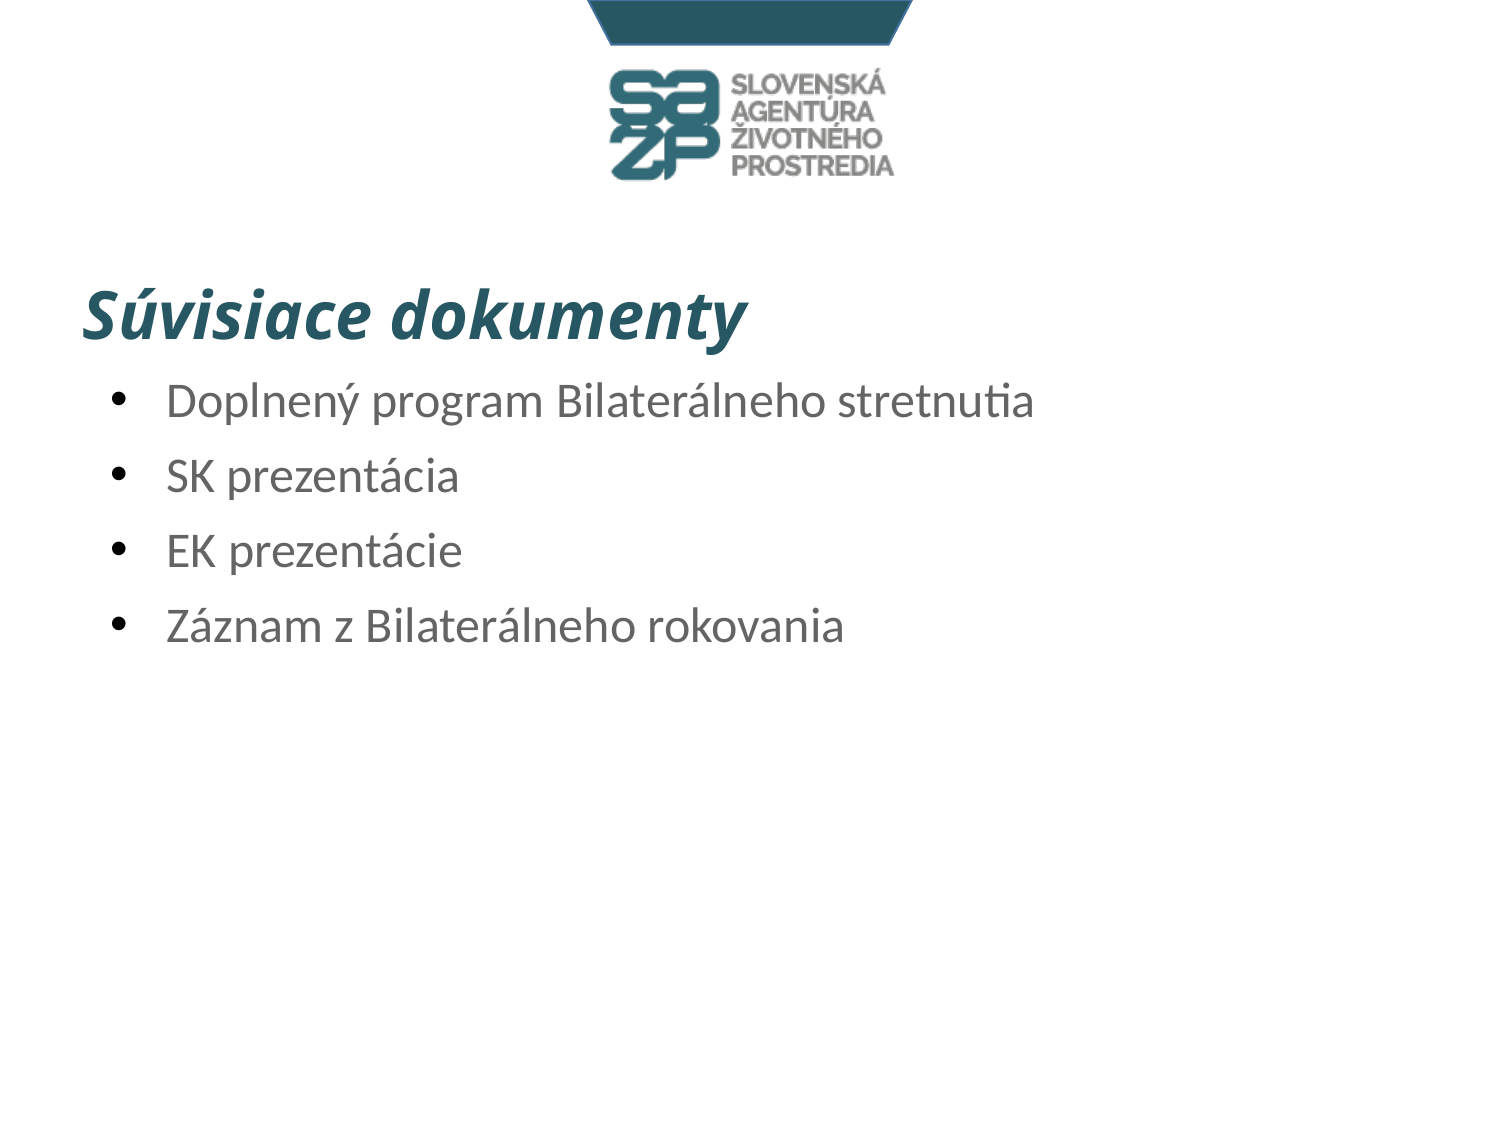

# Súvisiace dokumenty
Doplnený program Bilaterálneho stretnutia
SK prezentácia
EK prezentácie
Záznam z Bilaterálneho rokovania